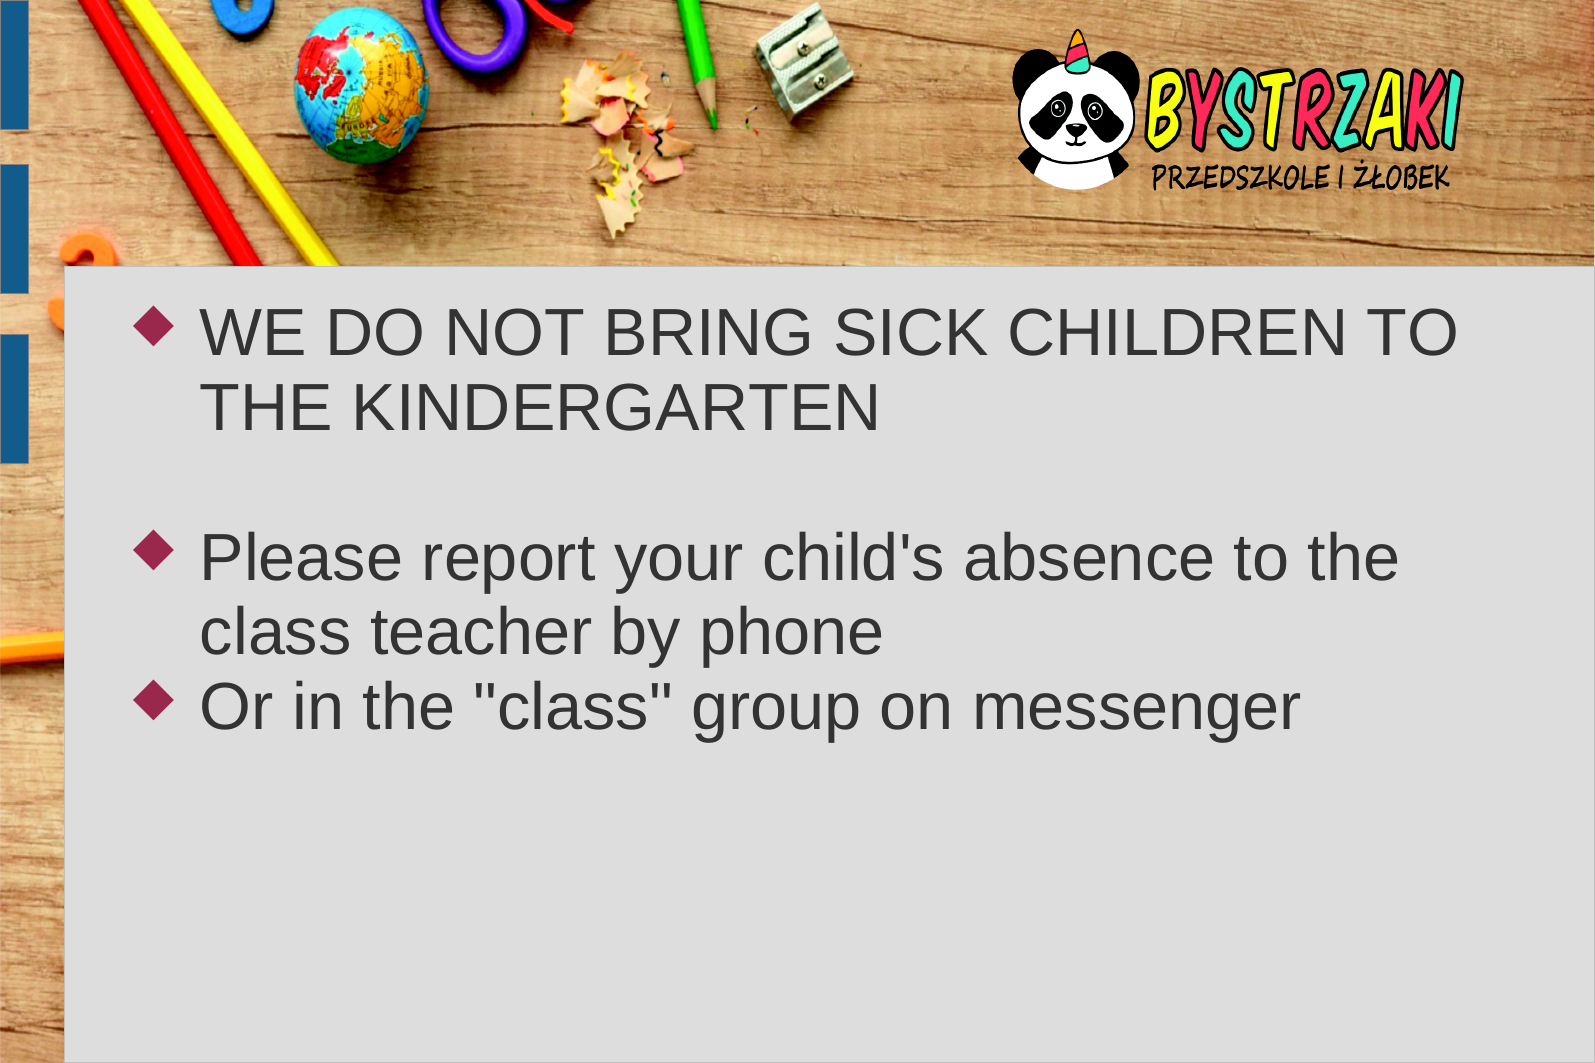

#
WE DO NOT BRING SICK CHILDREN TO THE KINDERGARTEN
Please report your child's absence to the class teacher by phone
Or in the "class" group on messenger